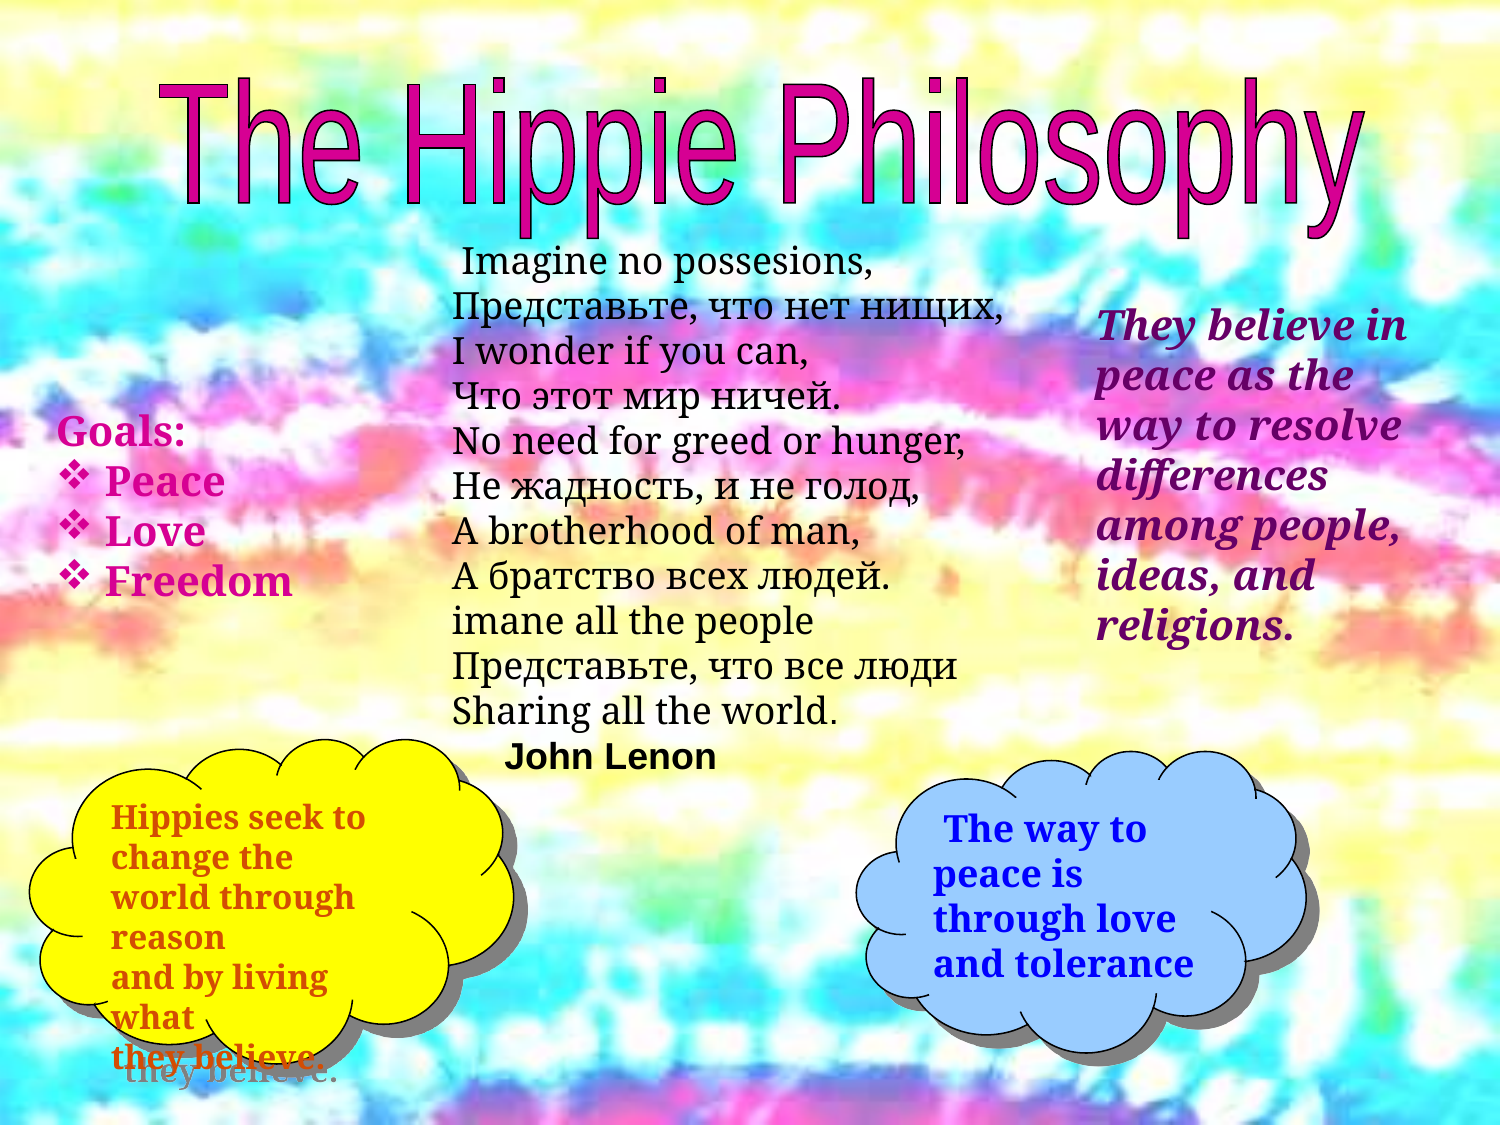

The Hippie Philosophy
 Imagine no possesions,
Представьте, что нет нищих,
I wonder if you can,
Что этот мир ничей.
No need for greed or hunger,
Не жадность, и не голод,
A brotherhood of man,
А братство всех людей.
imane all the people
Представьте, что все люди
Sharing all the world.
 John Lenon
They believe in peace as the way to resolve differences among people, ideas, and religions.
Goals:
 Peace
 Love
 Freedom
Hippies seek to
change the world through reason
and by living what
they believe.
 The way to peace is through love and tolerance